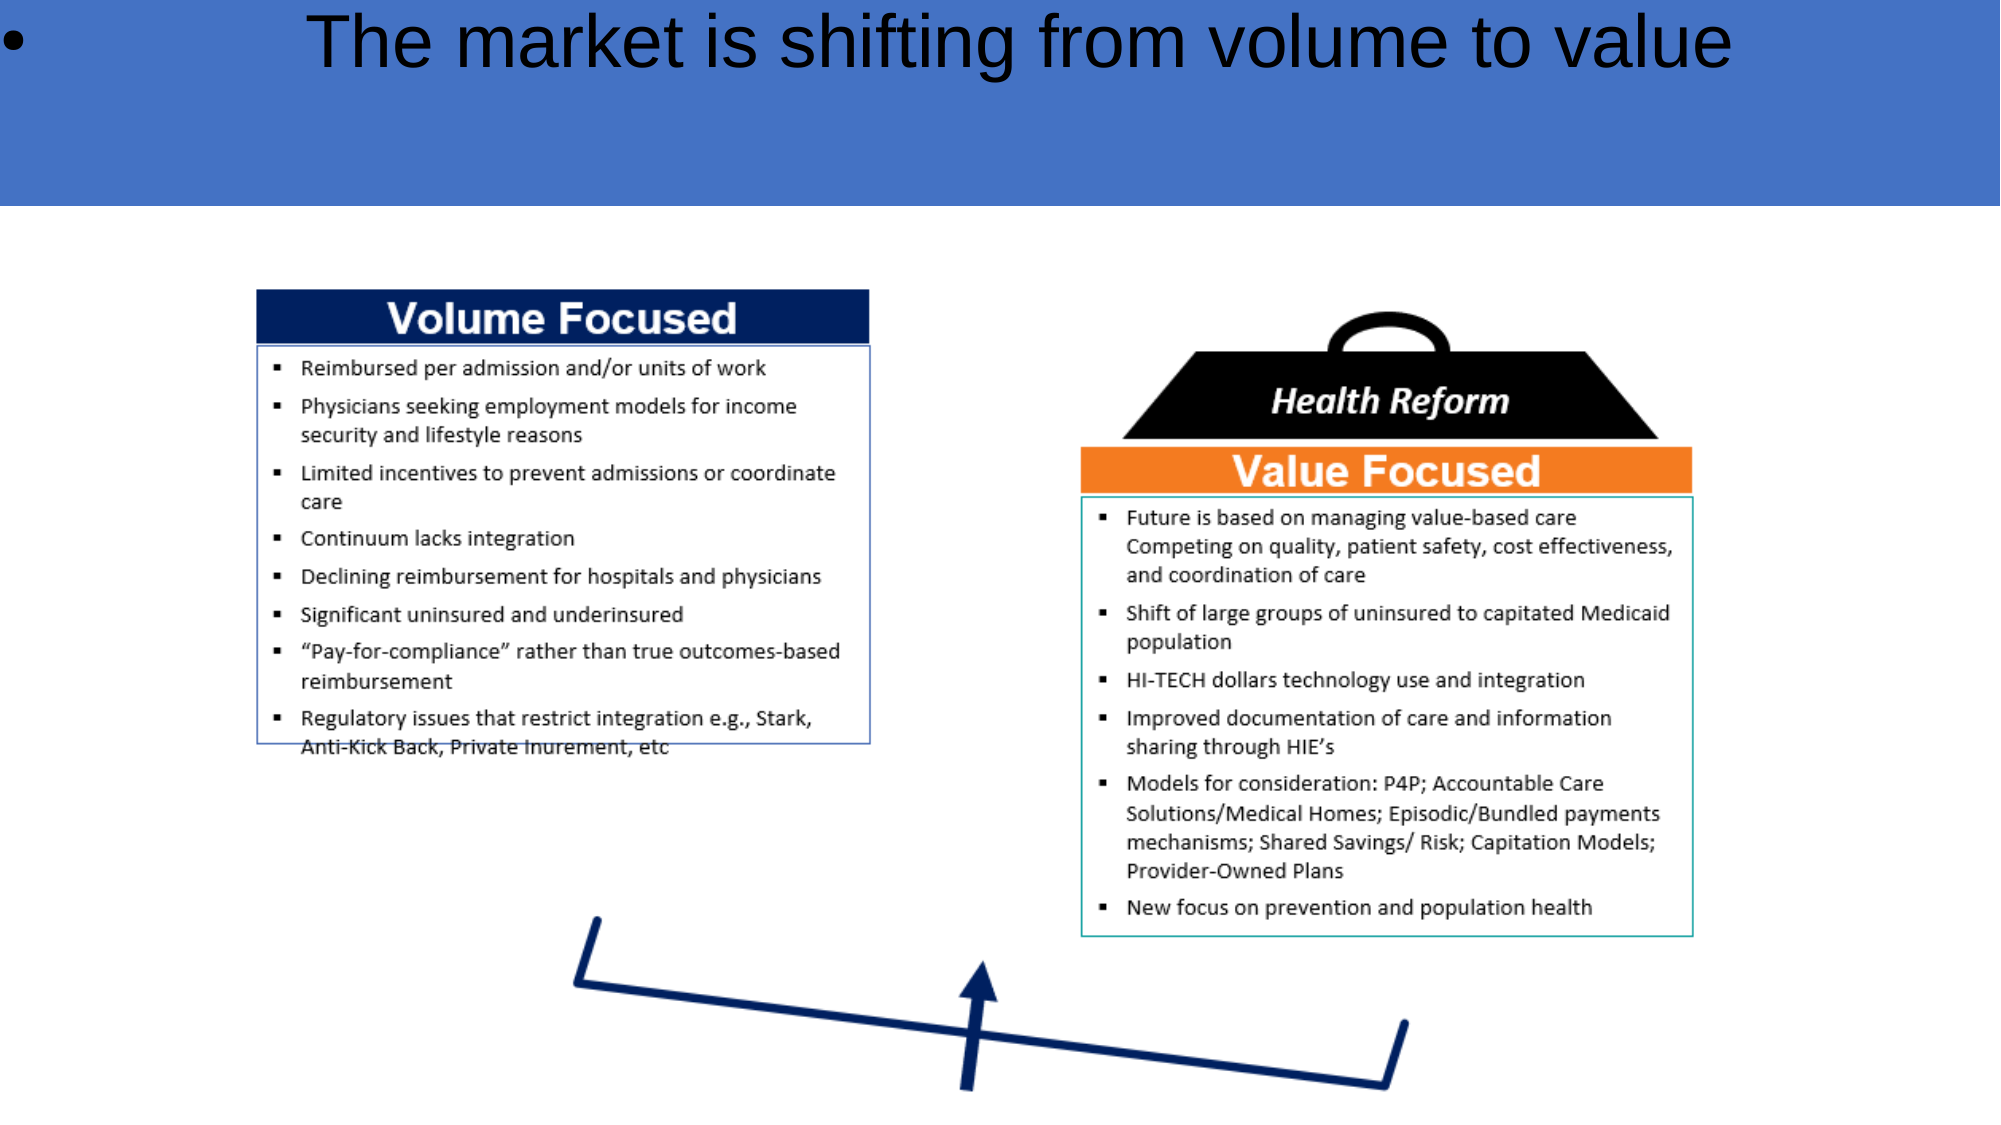

| The market is shifting from volume to value |
| --- |